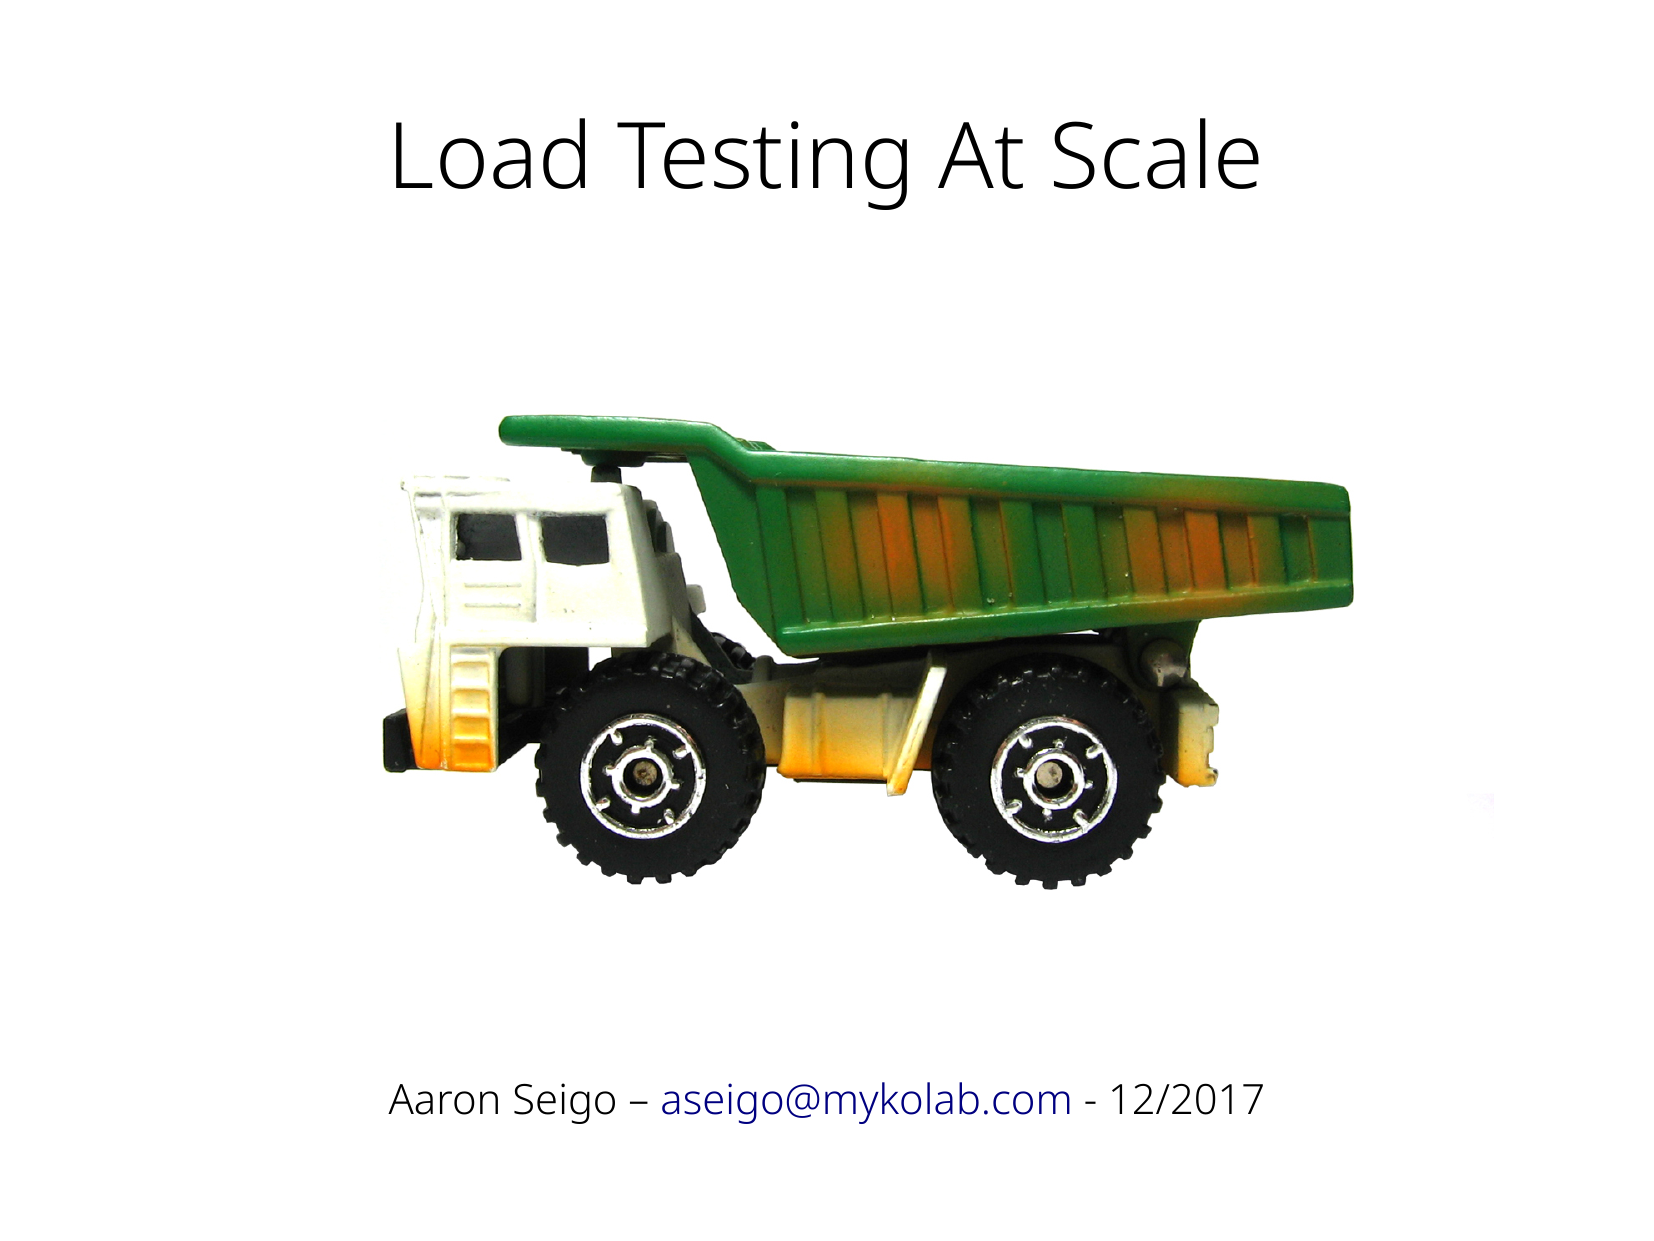

# Load Testing At Scale
Aaron Seigo – aseigo@mykolab.com - 12/2017